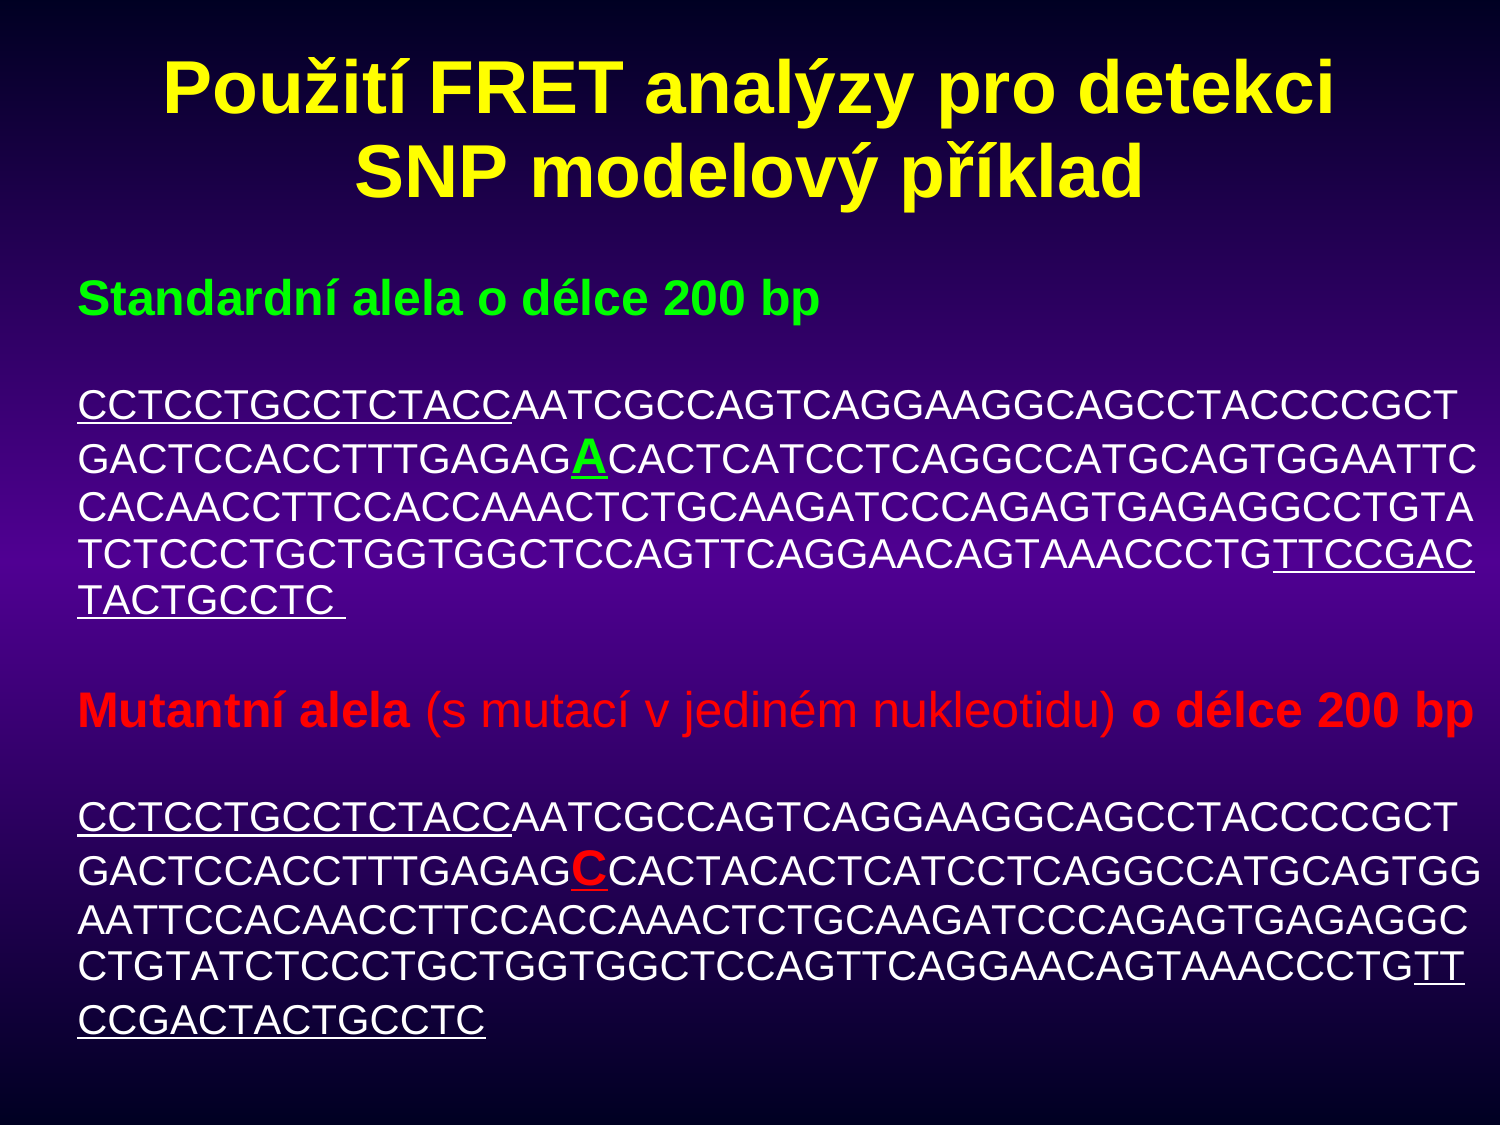

# Použití FRET analýzy pro detekci SNP modelový příklad
Standardní alela o délce 200 bp
CCTCCTGCCTCTACCAATCGCCAGTCAGGAAGGCAGCCTACCCCGCTGACTCCACCTTTGAGAGACACTCATCCTCAGGCCATGCAGTGGAATTCCACAACCTTCCACCAAACTCTGCAAGATCCCAGAGTGAGAGGCCTGTATCTCCCTGCTGGTGGCTCCAGTTCAGGAACAGTAAACCCTGTTCCGACTACTGCCTC
Mutantní alela (s mutací v jediném nukleotidu) o délce 200 bp
CCTCCTGCCTCTACCAATCGCCAGTCAGGAAGGCAGCCTACCCCGCTGACTCCACCTTTGAGAGCCACTACACTCATCCTCAGGCCATGCAGTGGAATTCCACAACCTTCCACCAAACTCTGCAAGATCCCAGAGTGAGAGGCCTGTATCTCCCTGCTGGTGGCTCCAGTTCAGGAACAGTAAACCCTGTTCCGACTACTGCCTC